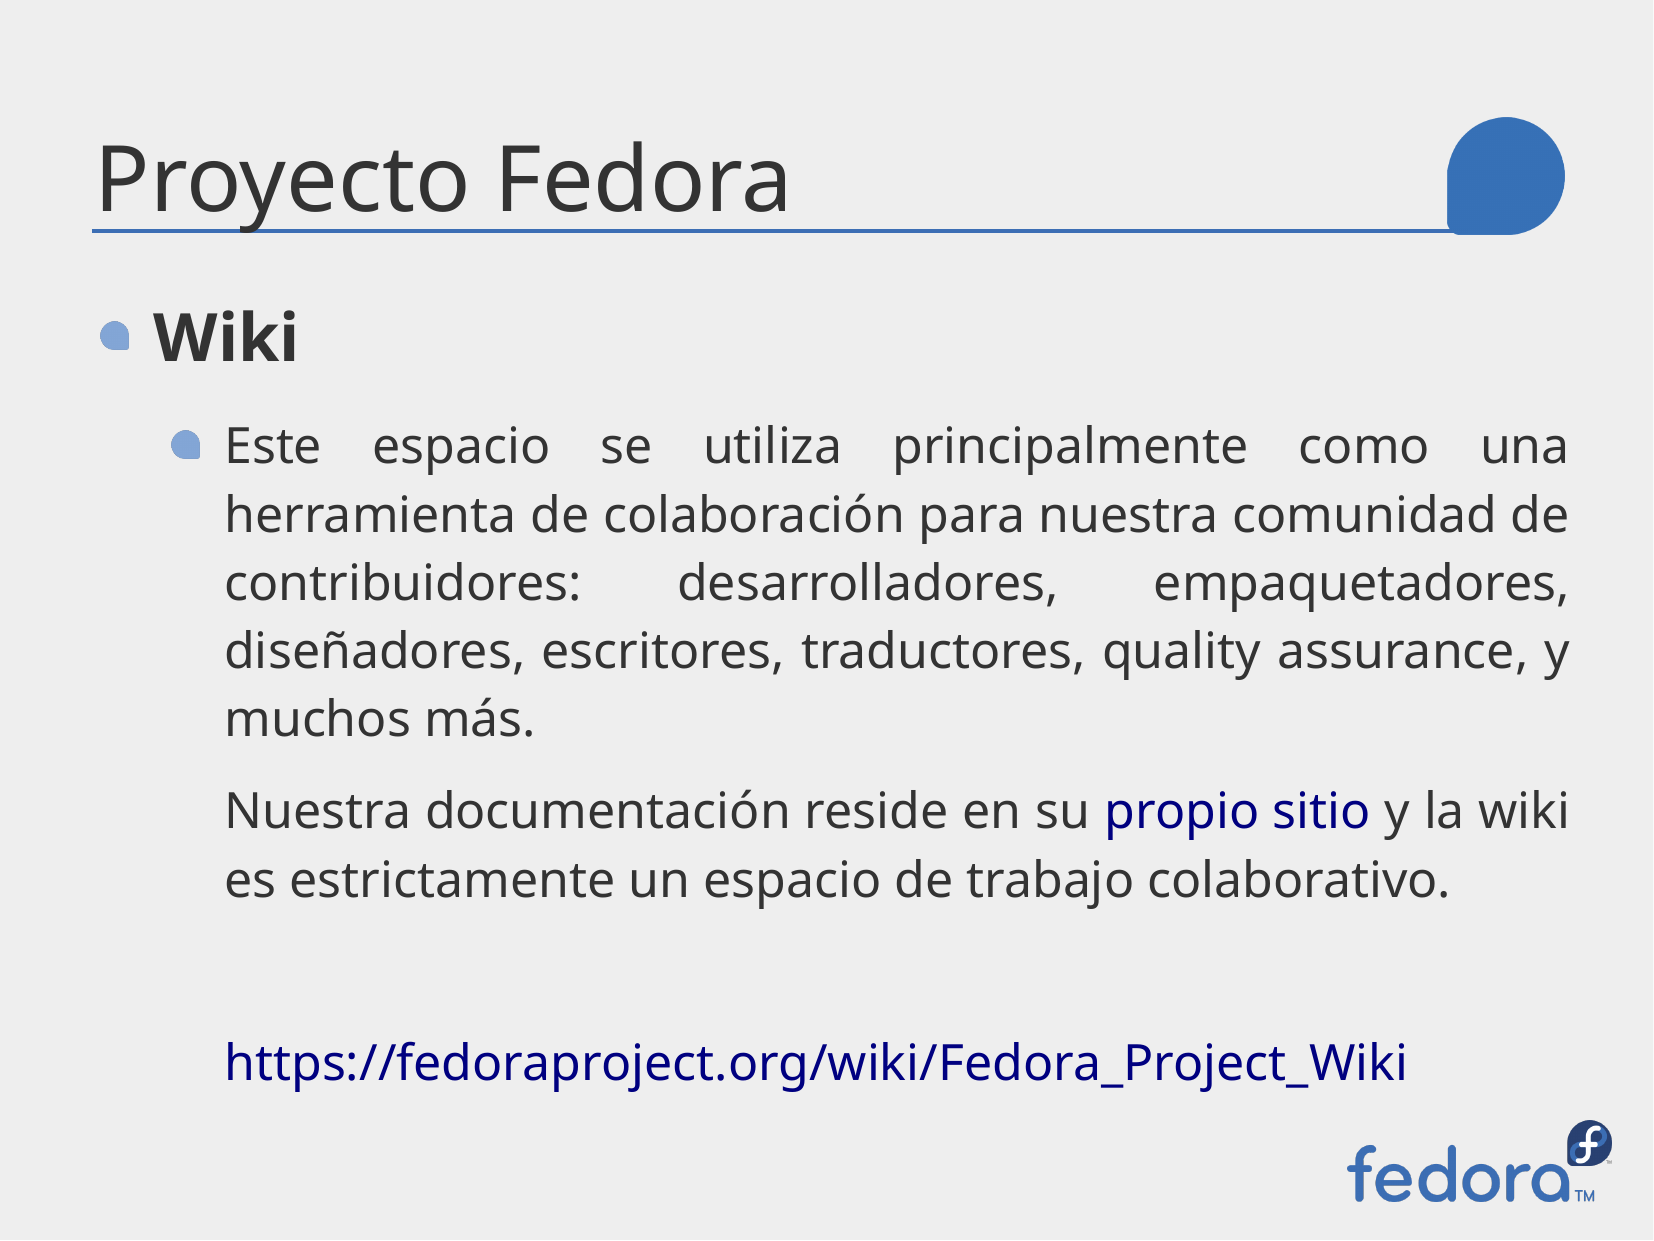

Proyecto Fedora
# Wiki
Este espacio se utiliza principalmente como una herramienta de colaboración para nuestra comunidad de contribuidores: desarrolladores, empaquetadores, diseñadores, escritores, traductores, quality assurance, y muchos más.
Nuestra documentación reside en su propio sitio y la wiki es estrictamente un espacio de trabajo colaborativo.
https://fedoraproject.org/wiki/Fedora_Project_Wiki